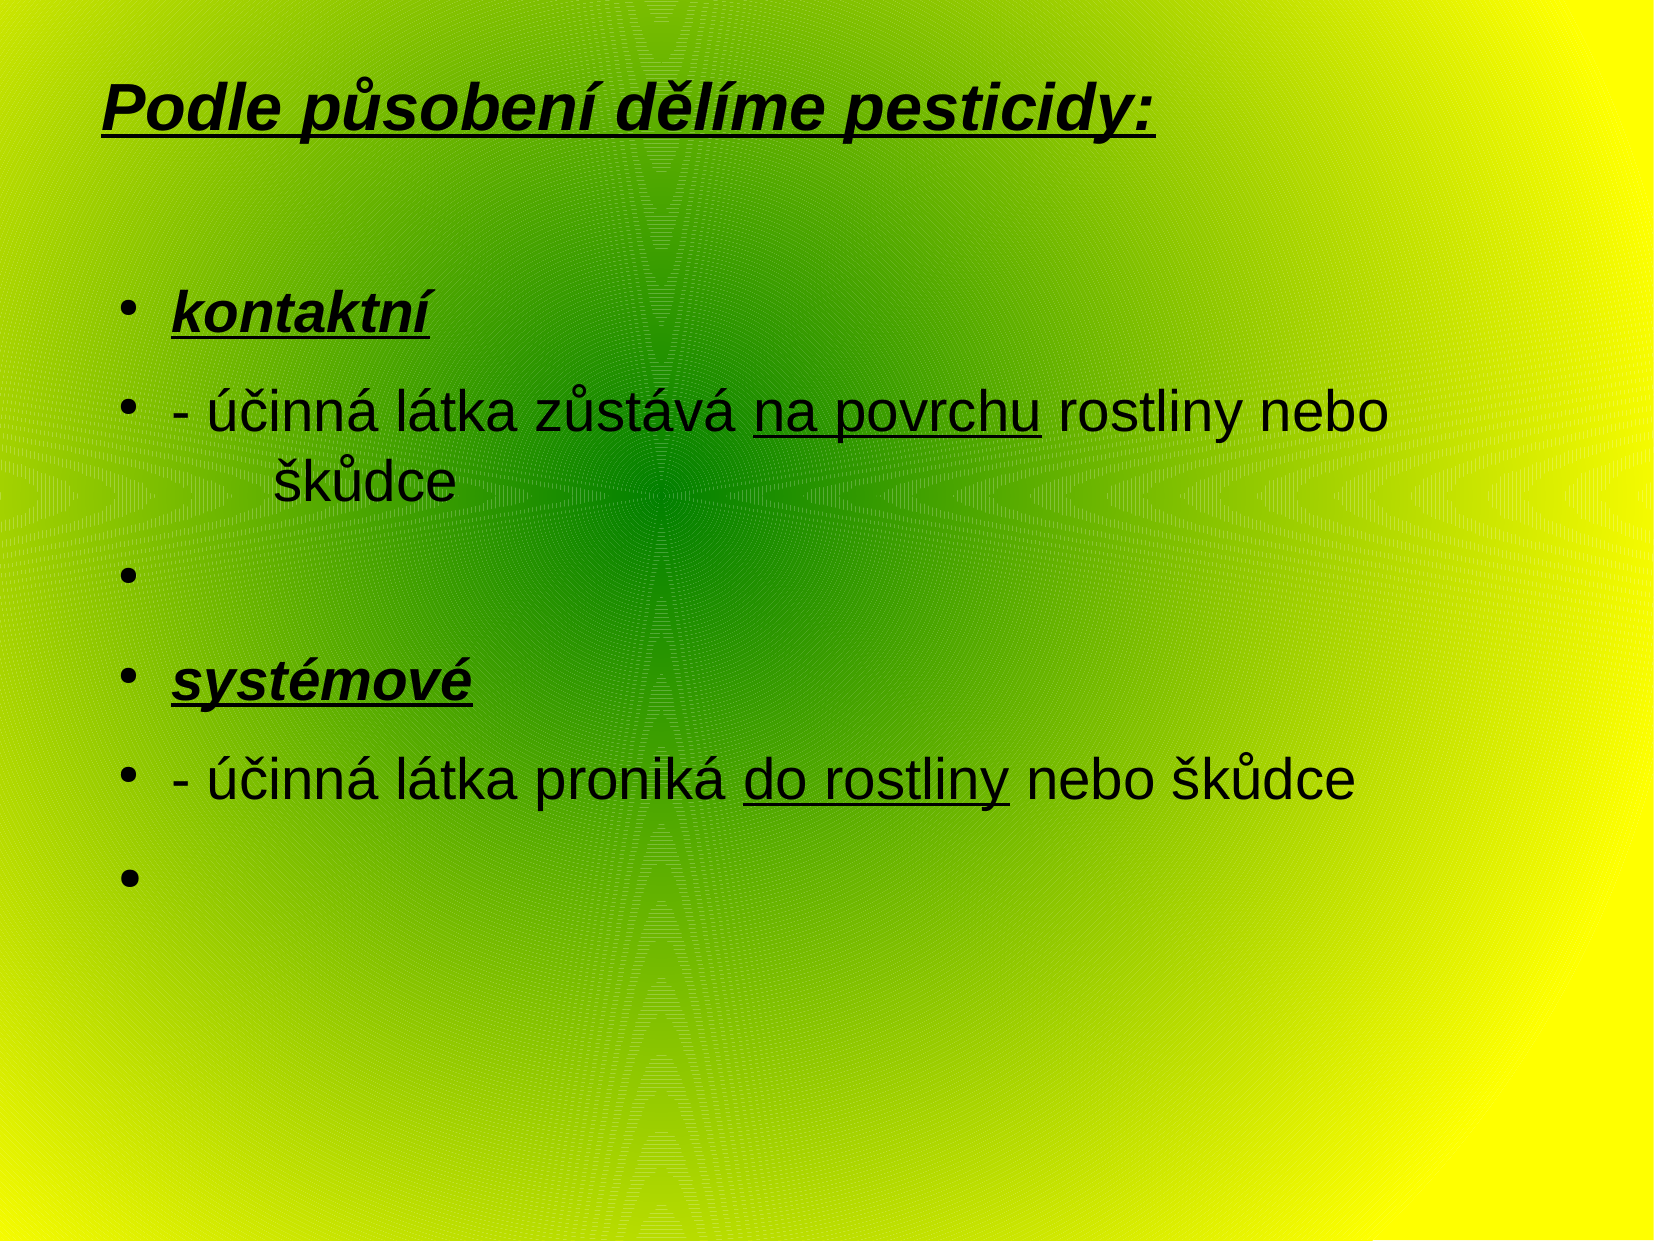

# Podle působení dělíme pesticidy:
kontaktní
- účinná látka zůstává na povrchu rostliny nebo škůdce
systémové
- účinná látka proniká do rostliny nebo škůdce